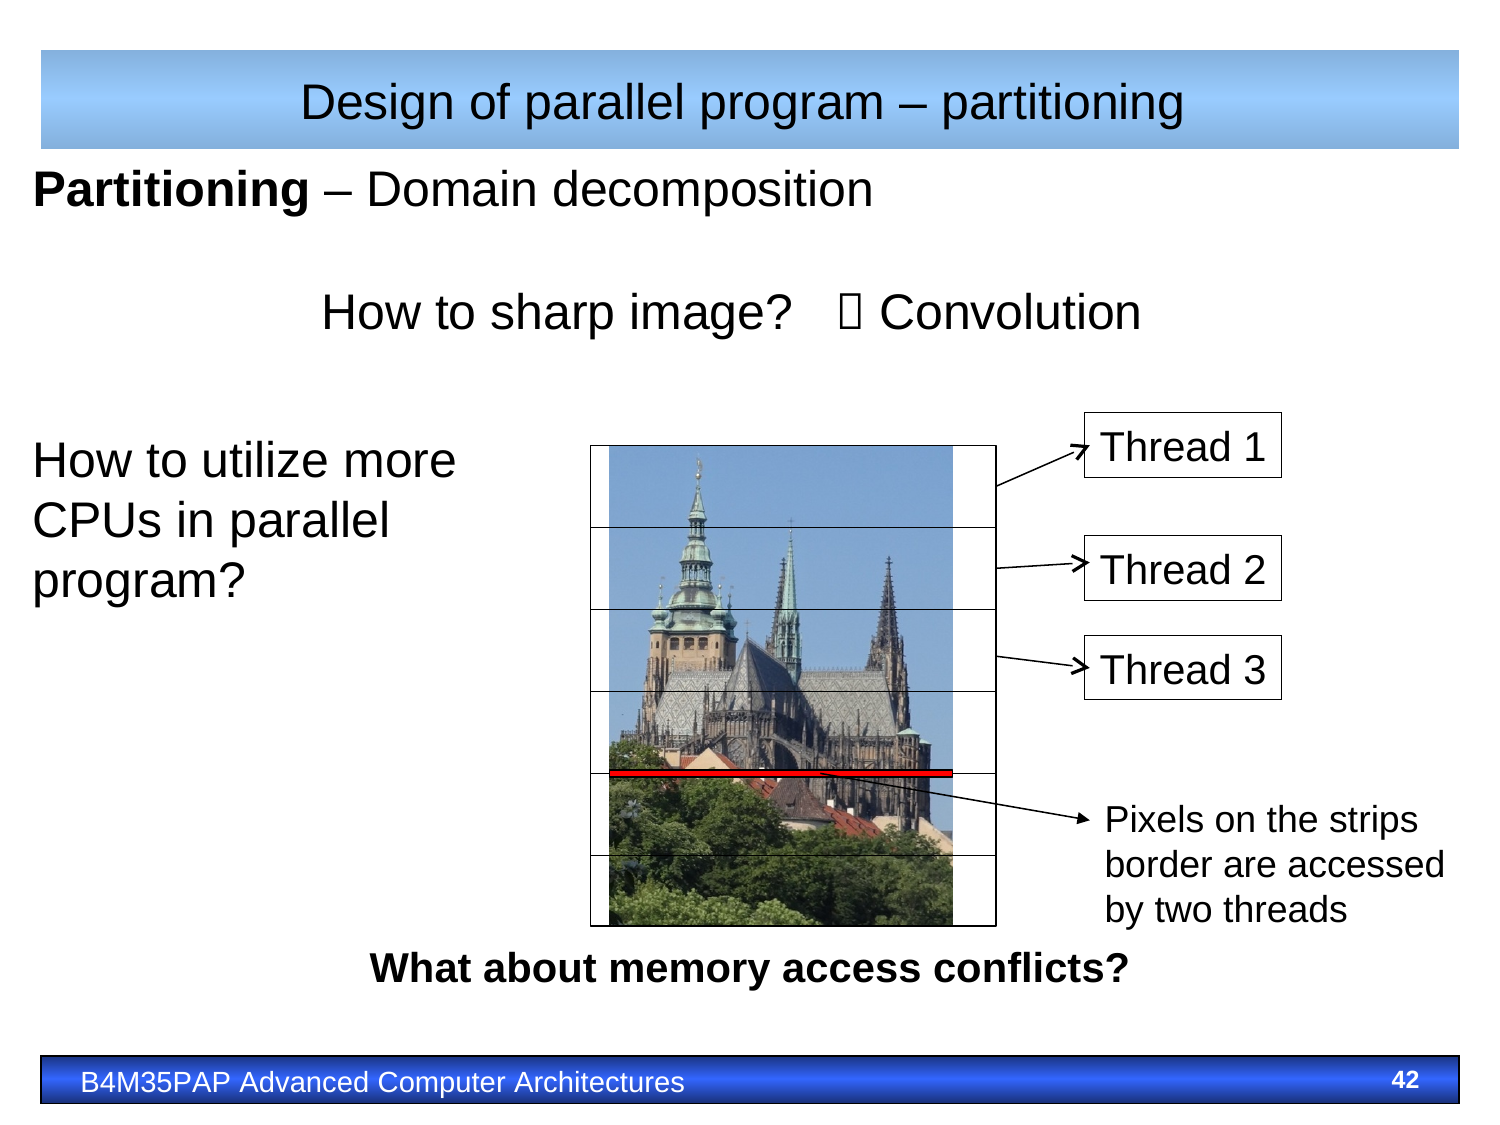

# Design of parallel program – partitioning
Partitioning – Domain decomposition
How to sharp image?  Convolution
Thread 1
How to utilize more CPUs in parallel program?
Thread 2
Thread 3
Pixels on the strips border are accessed by two threads
What about memory access conflicts?